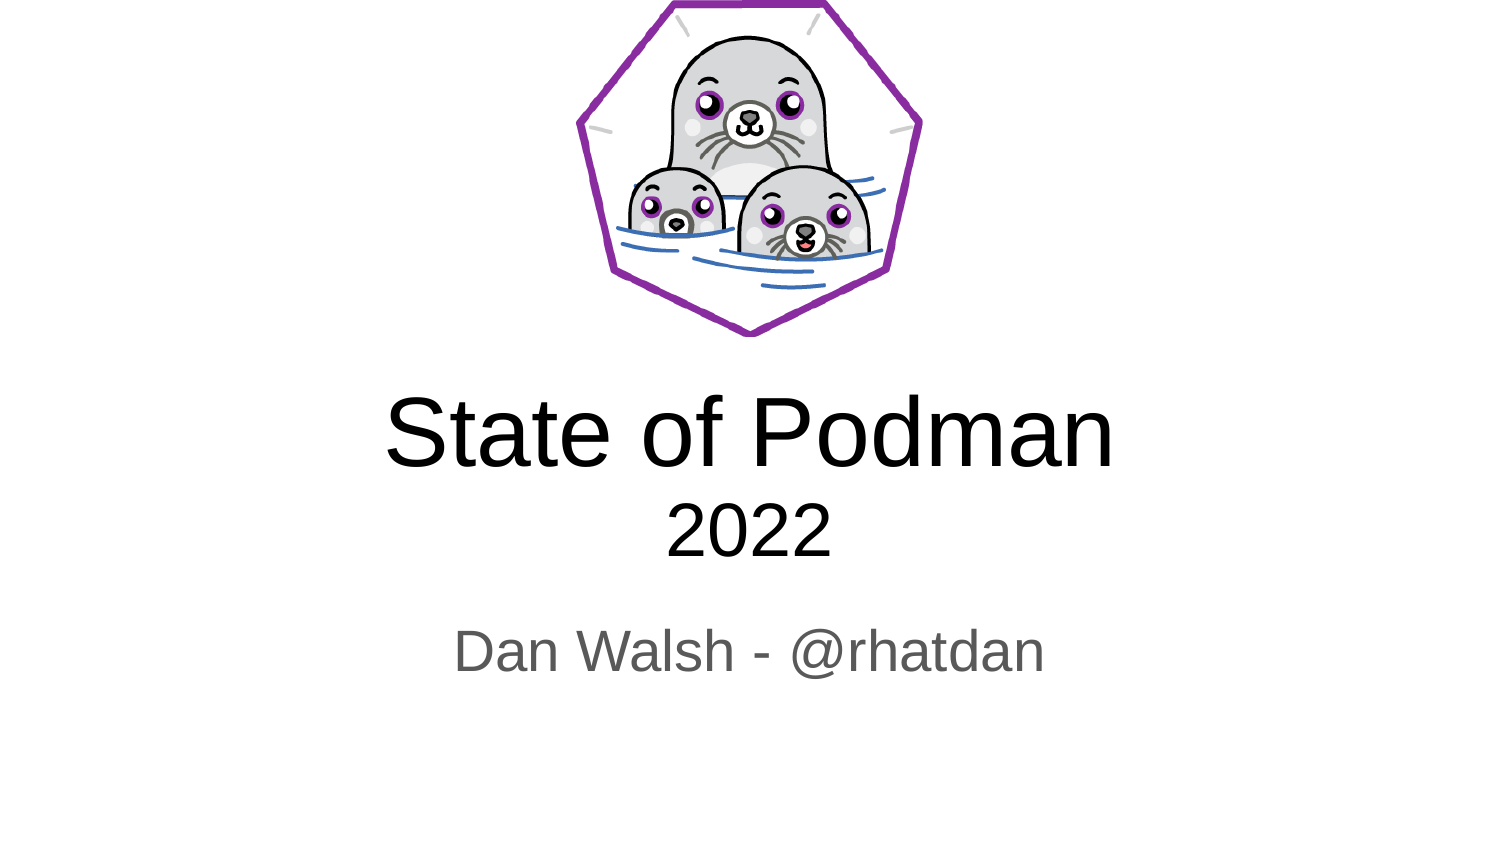

# State of Podman 2022
Dan Walsh - @rhatdan